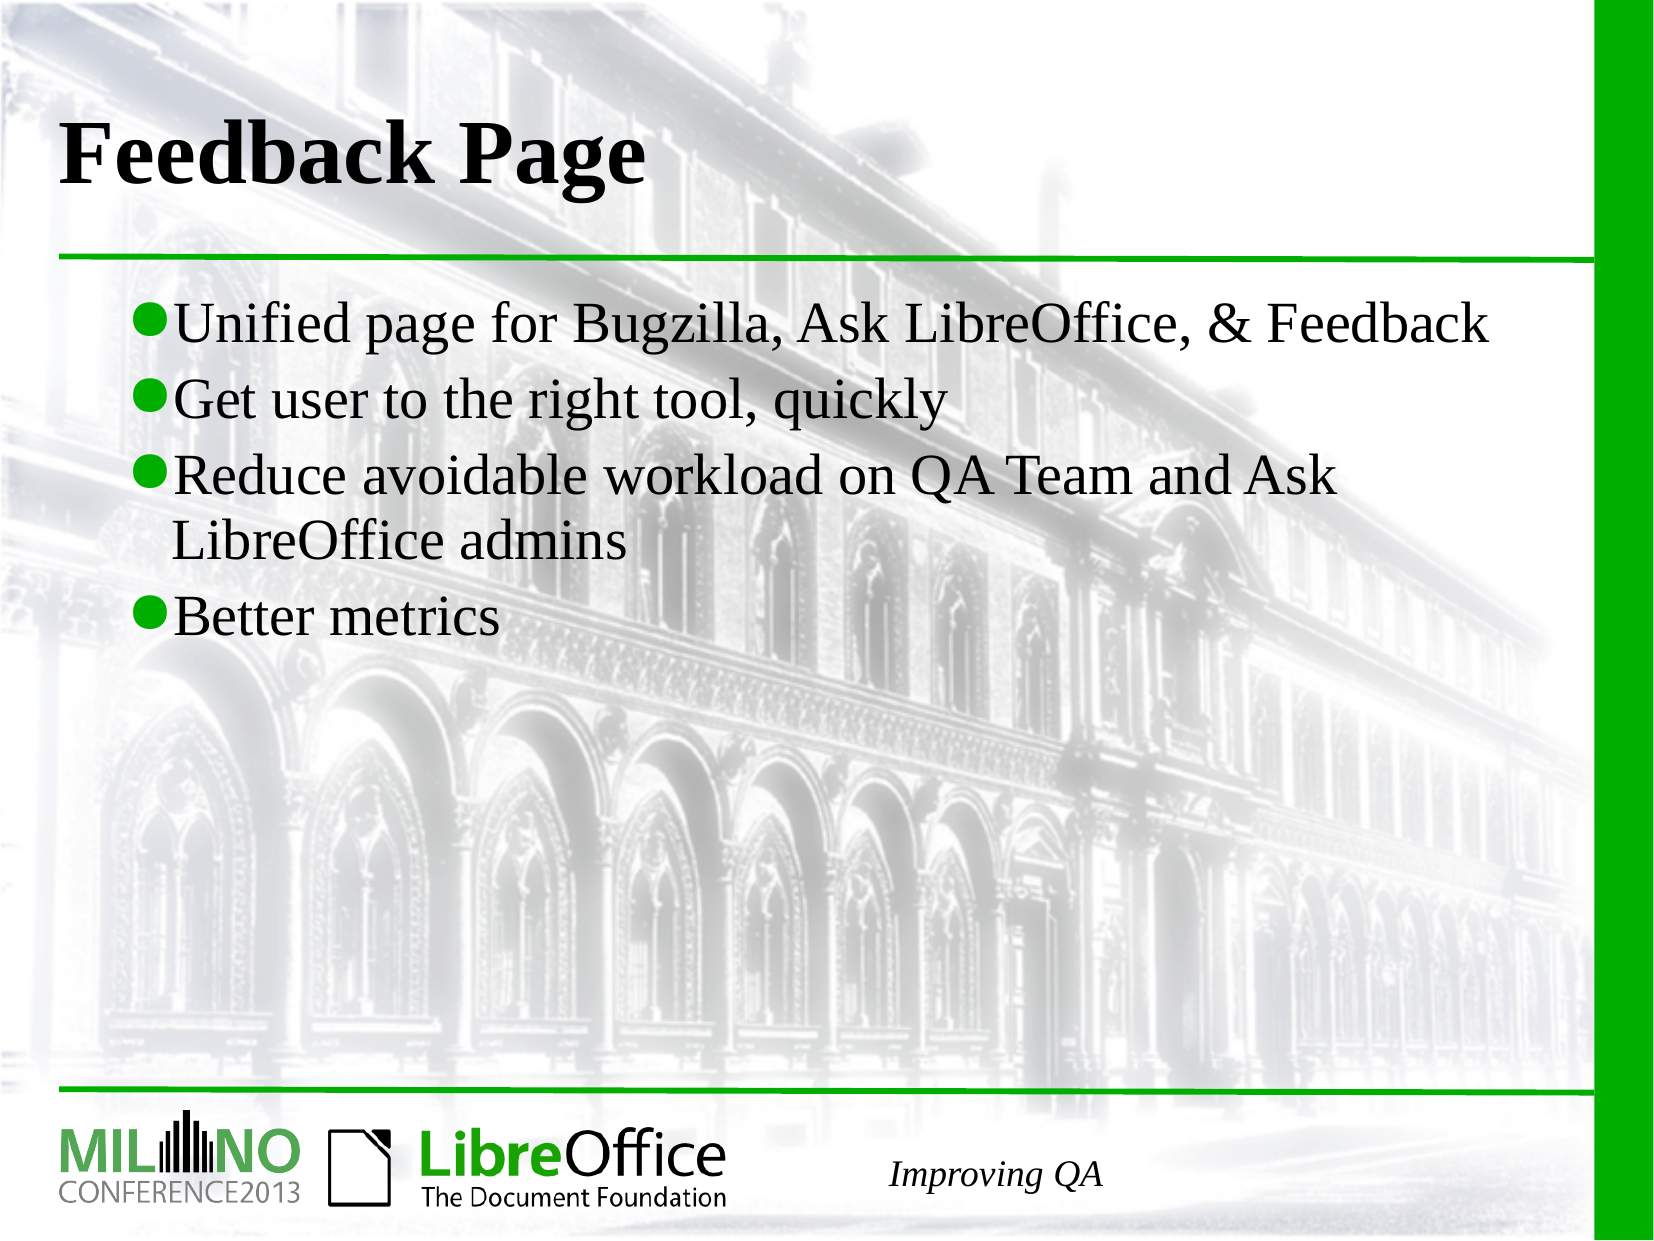

# Feedback Page
Unified page for Bugzilla, Ask LibreOffice, & Feedback
Get user to the right tool, quickly
Reduce avoidable workload on QA Team and Ask LibreOffice admins
Better metrics